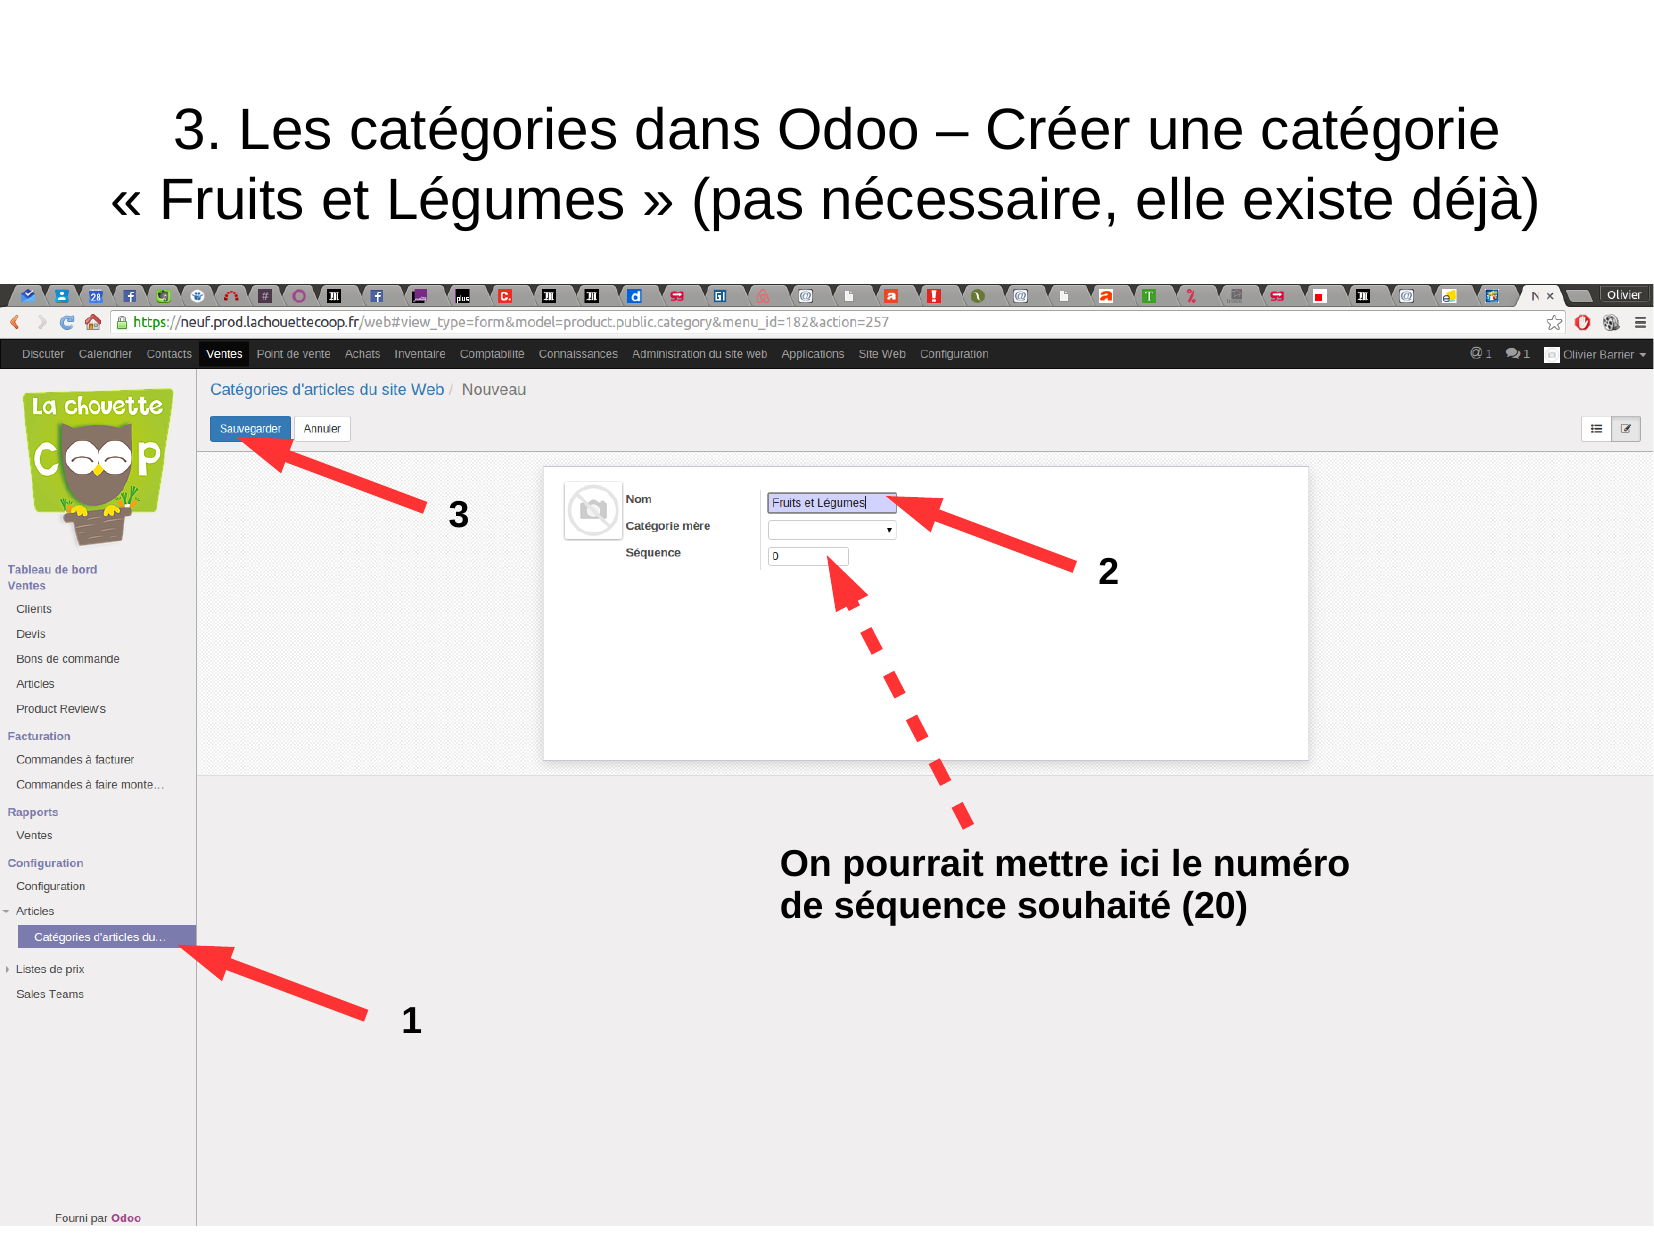

# 3. Les catégories dans Odoo – Créer une catégorie « Fruits et Légumes » (pas nécessaire, elle existe déjà)
3
2
On pourrait mettre ici le numéro
de séquence souhaité (20)
1